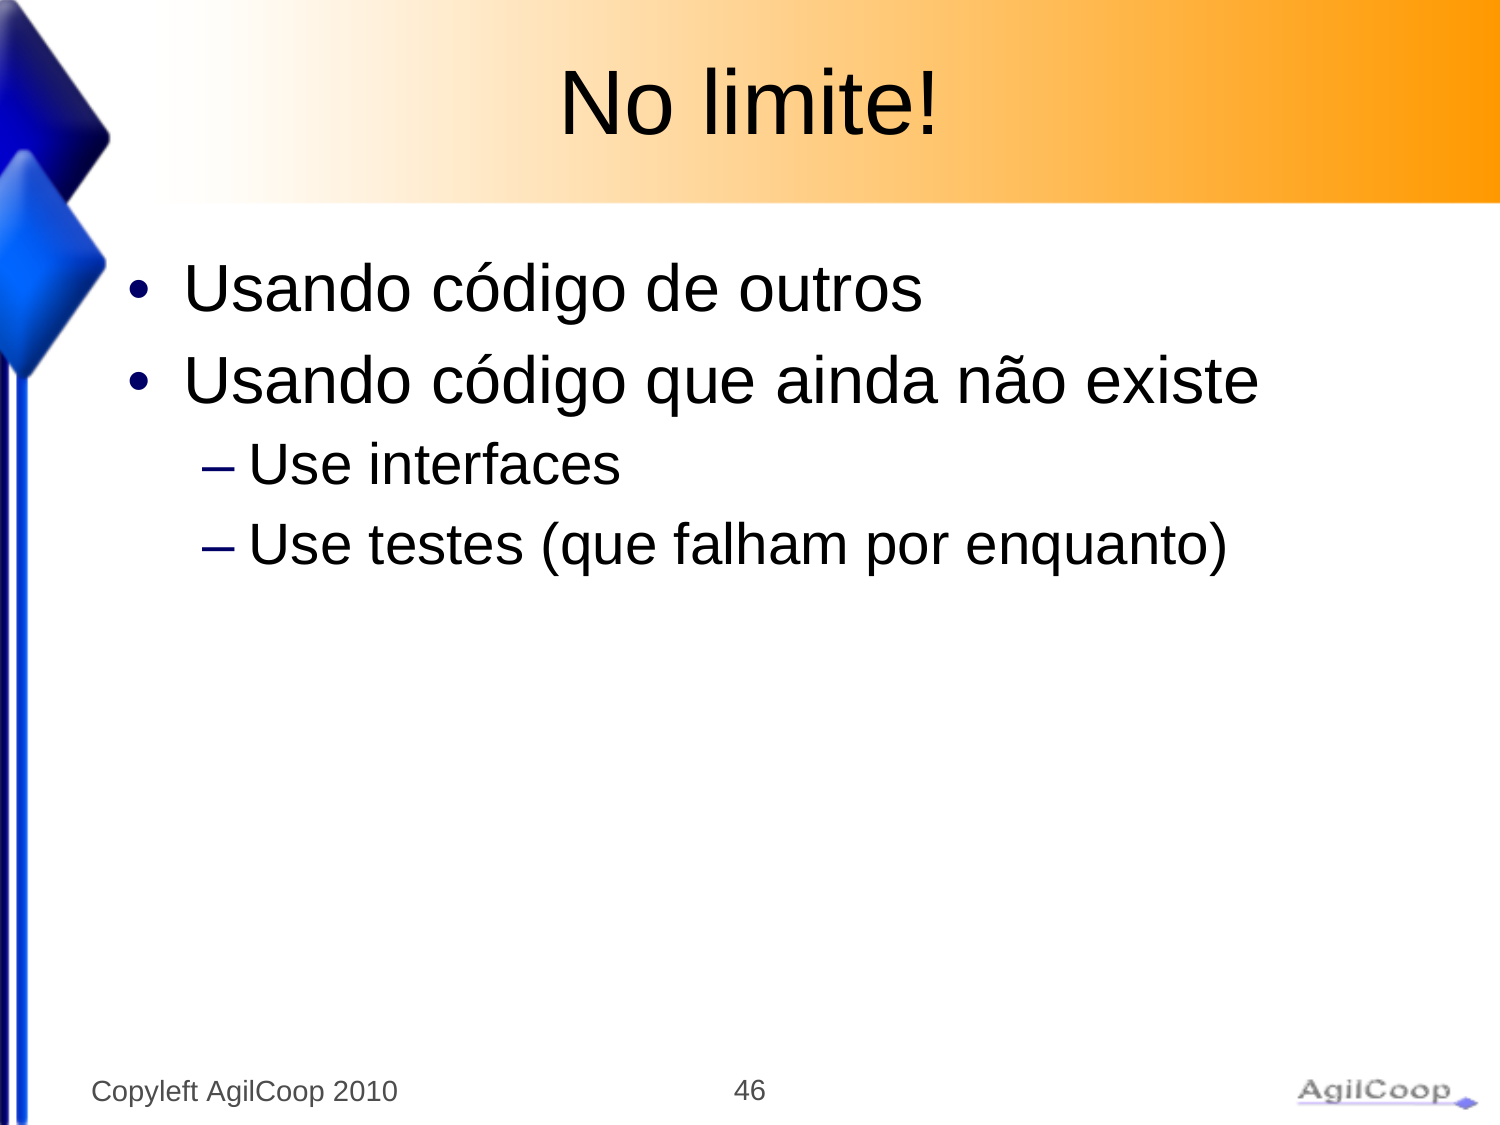

# No limite!
Usando código de outros
Usando código que ainda não existe
Use interfaces
Use testes (que falham por enquanto)
Copyleft AgilCoop 2010
46